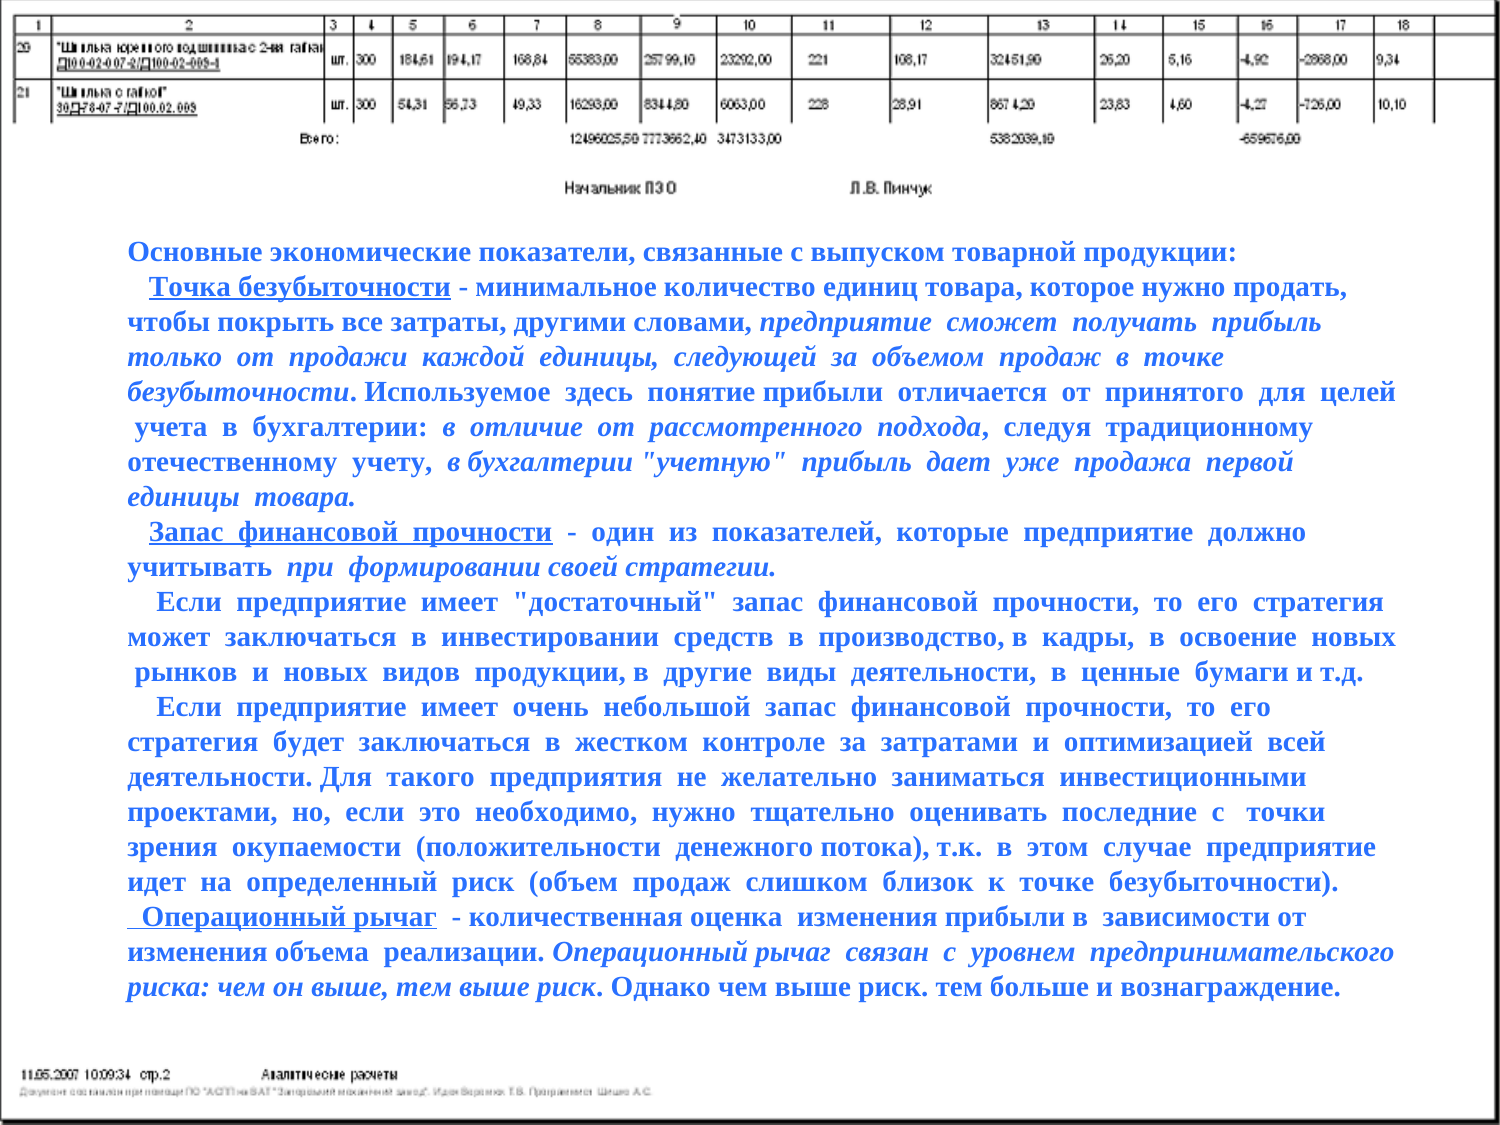

Основные экономические показатели, связанные с выпуском товарной продукции:
 Точка безубыточности - минимальное количество единиц товара, которое нужно продать, чтобы покрыть все затраты, другими словами, предприятие сможет получать прибыль только от продажи каждой единицы, следующей за объемом продаж в точке безубыточности. Используемое здесь понятие прибыли отличается от принятого для целей учета в бухгалтерии: в отличие от рассмотренного подхода, следуя традиционному отечественному учету, в бухгалтерии "учетную" прибыль дает уже продажа первой единицы товара.
 Запас финансовой прочности - один из показателей, которые предприятие должно учитывать при формировании своей стратегии.
 Если предприятие имеет "достаточный" запас финансовой прочности, то его стратегия может заключаться в инвестировании средств в производство, в кадры, в освоение новых рынков и новых видов продукции, в другие виды деятельности, в ценные бумаги и т.д.
 Если предприятие имеет очень небольшой запас финансовой прочности, то его стратегия будет заключаться в жестком контроле за затратами и оптимизацией всей деятельности. Для такого предприятия не желательно заниматься инвестиционными проектами, но, если это необходимо, нужно тщательно оценивать последние с точки зрения окупаемости (положительности денежного потока), т.к. в этом случае предприятие идет на определенный риск (объем продаж слишком близок к точке безубыточности).
 Операционный рычаг - количественная оценка изменения прибыли в зависимости от изменения объема реализации. Операционный рычаг связан с уровнем предпринимательского риска: чем он выше, тем выше риск. Однако чем выше риск. тем больше и вознаграждение.